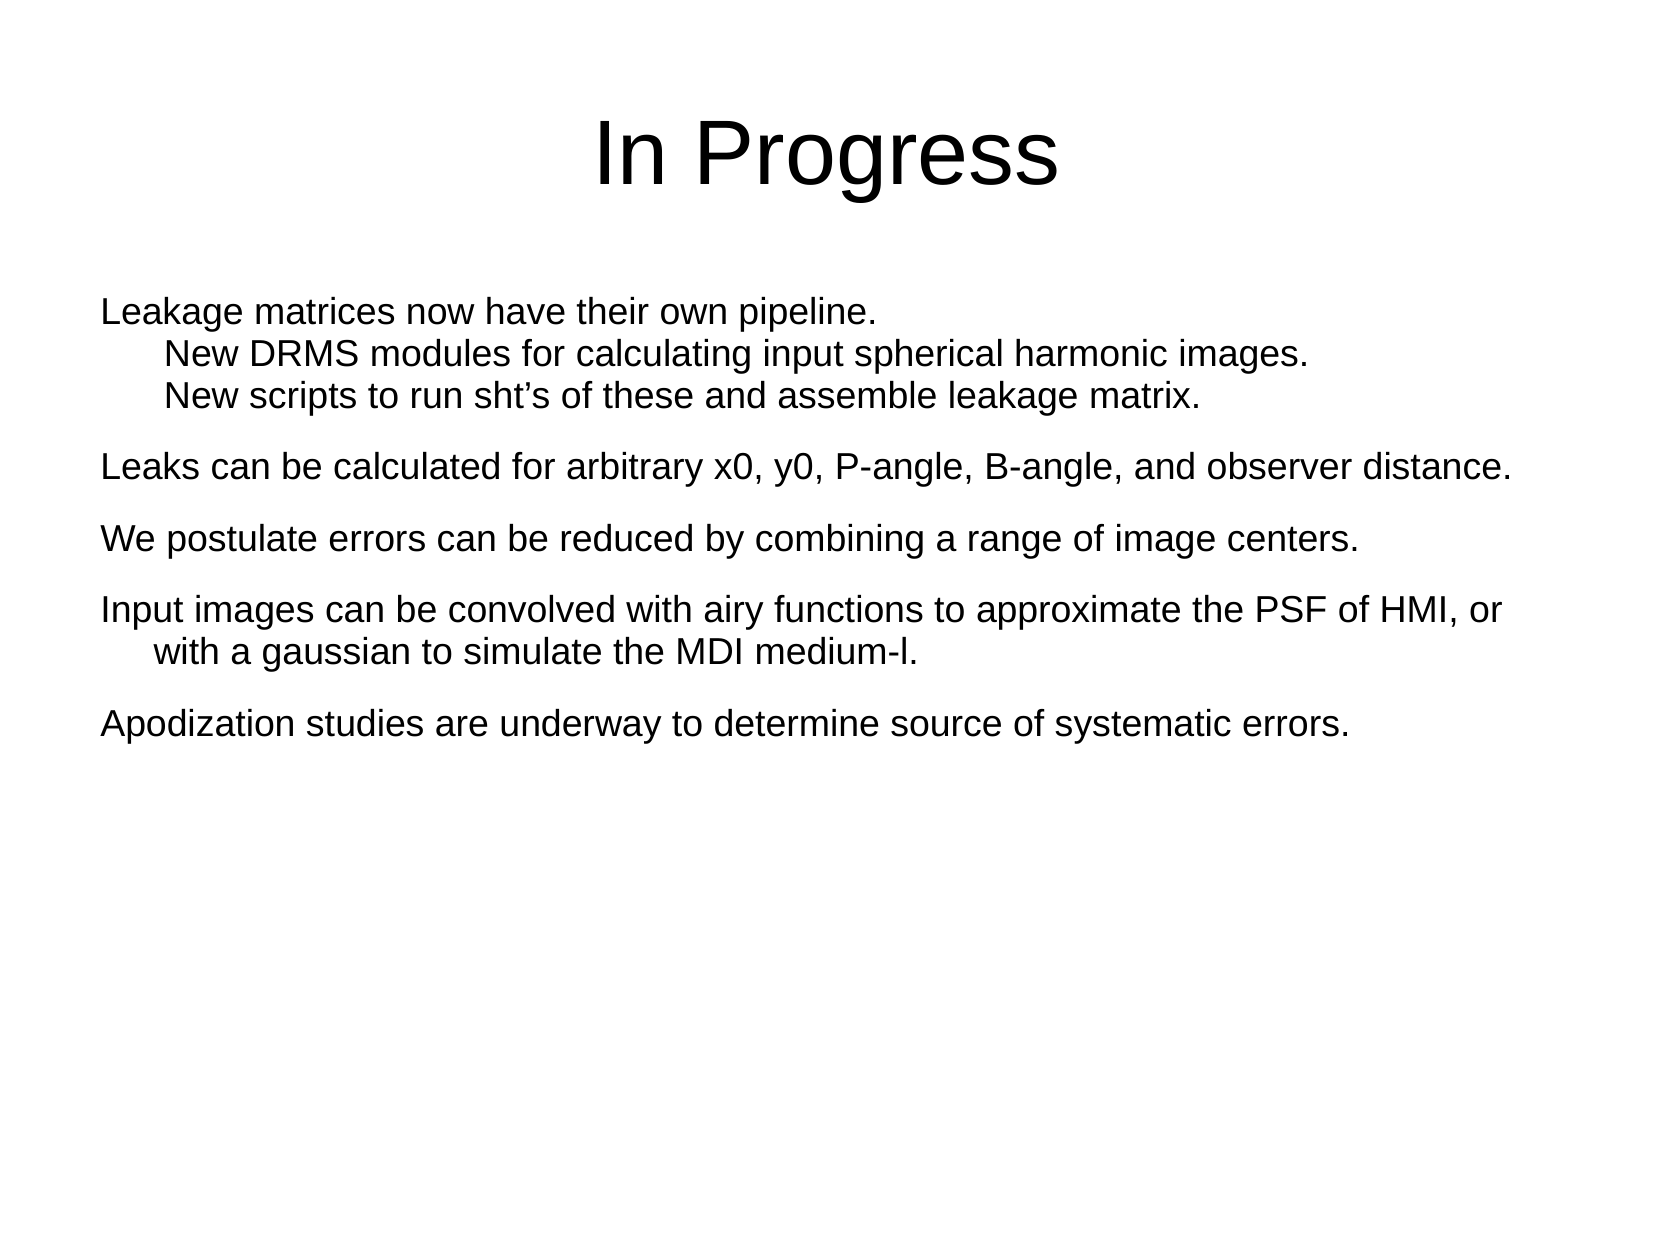

# In Progress
Leakage matrices now have their own pipeline. New DRMS modules for calculating input spherical harmonic images. New scripts to run sht’s of these and assemble leakage matrix.
Leaks can be calculated for arbitrary x0, y0, P-angle, B-angle, and observer distance.
We postulate errors can be reduced by combining a range of image centers.
Input images can be convolved with airy functions to approximate the PSF of HMI, or with a gaussian to simulate the MDI medium-l.
Apodization studies are underway to determine source of systematic errors.